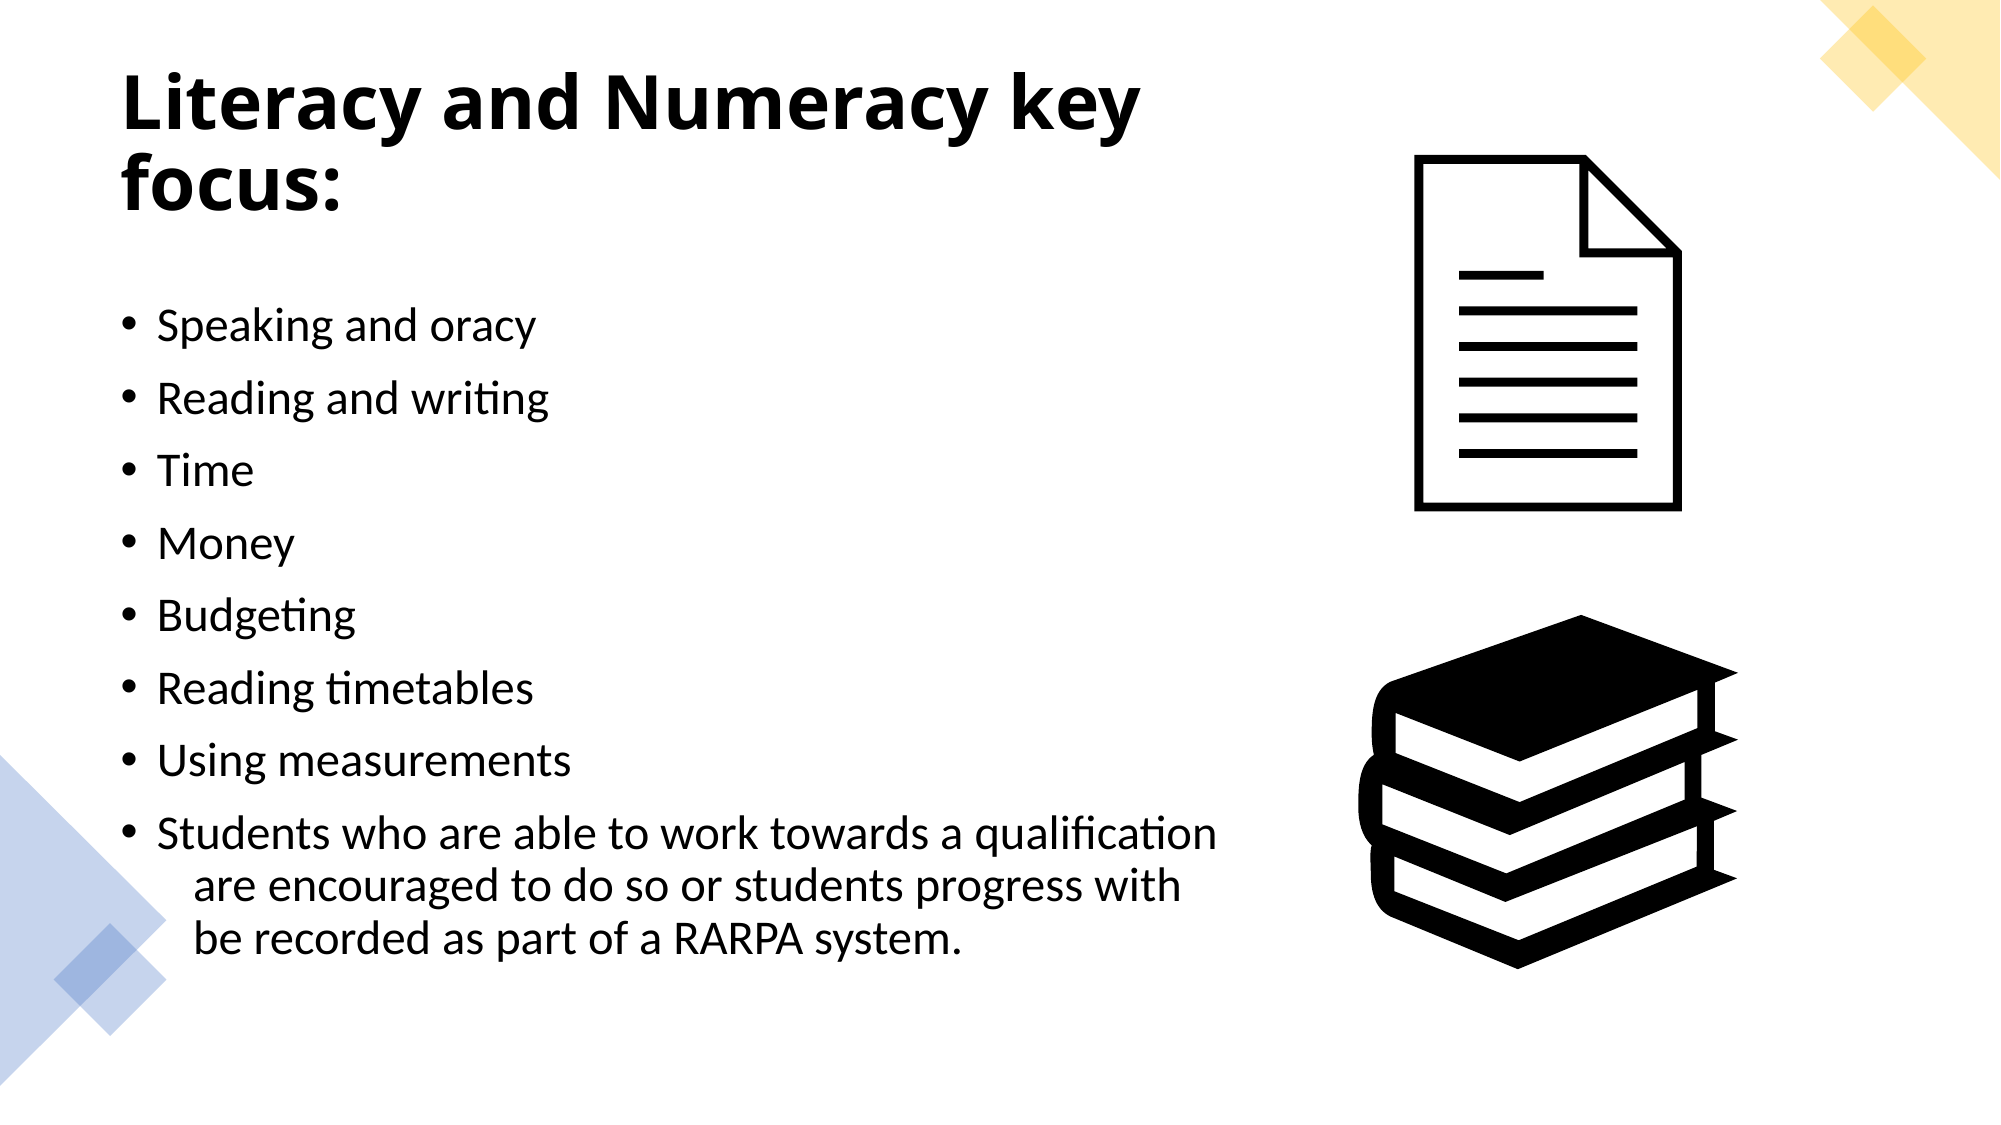

# Literacy and Numeracy key focus:
Speaking and oracy
Reading and writing
Time
Money
Budgeting
Reading timetables
Using measurements
Students who are able to work towards a qualification are encouraged to do so or students progress with be recorded as part of a RARPA system.